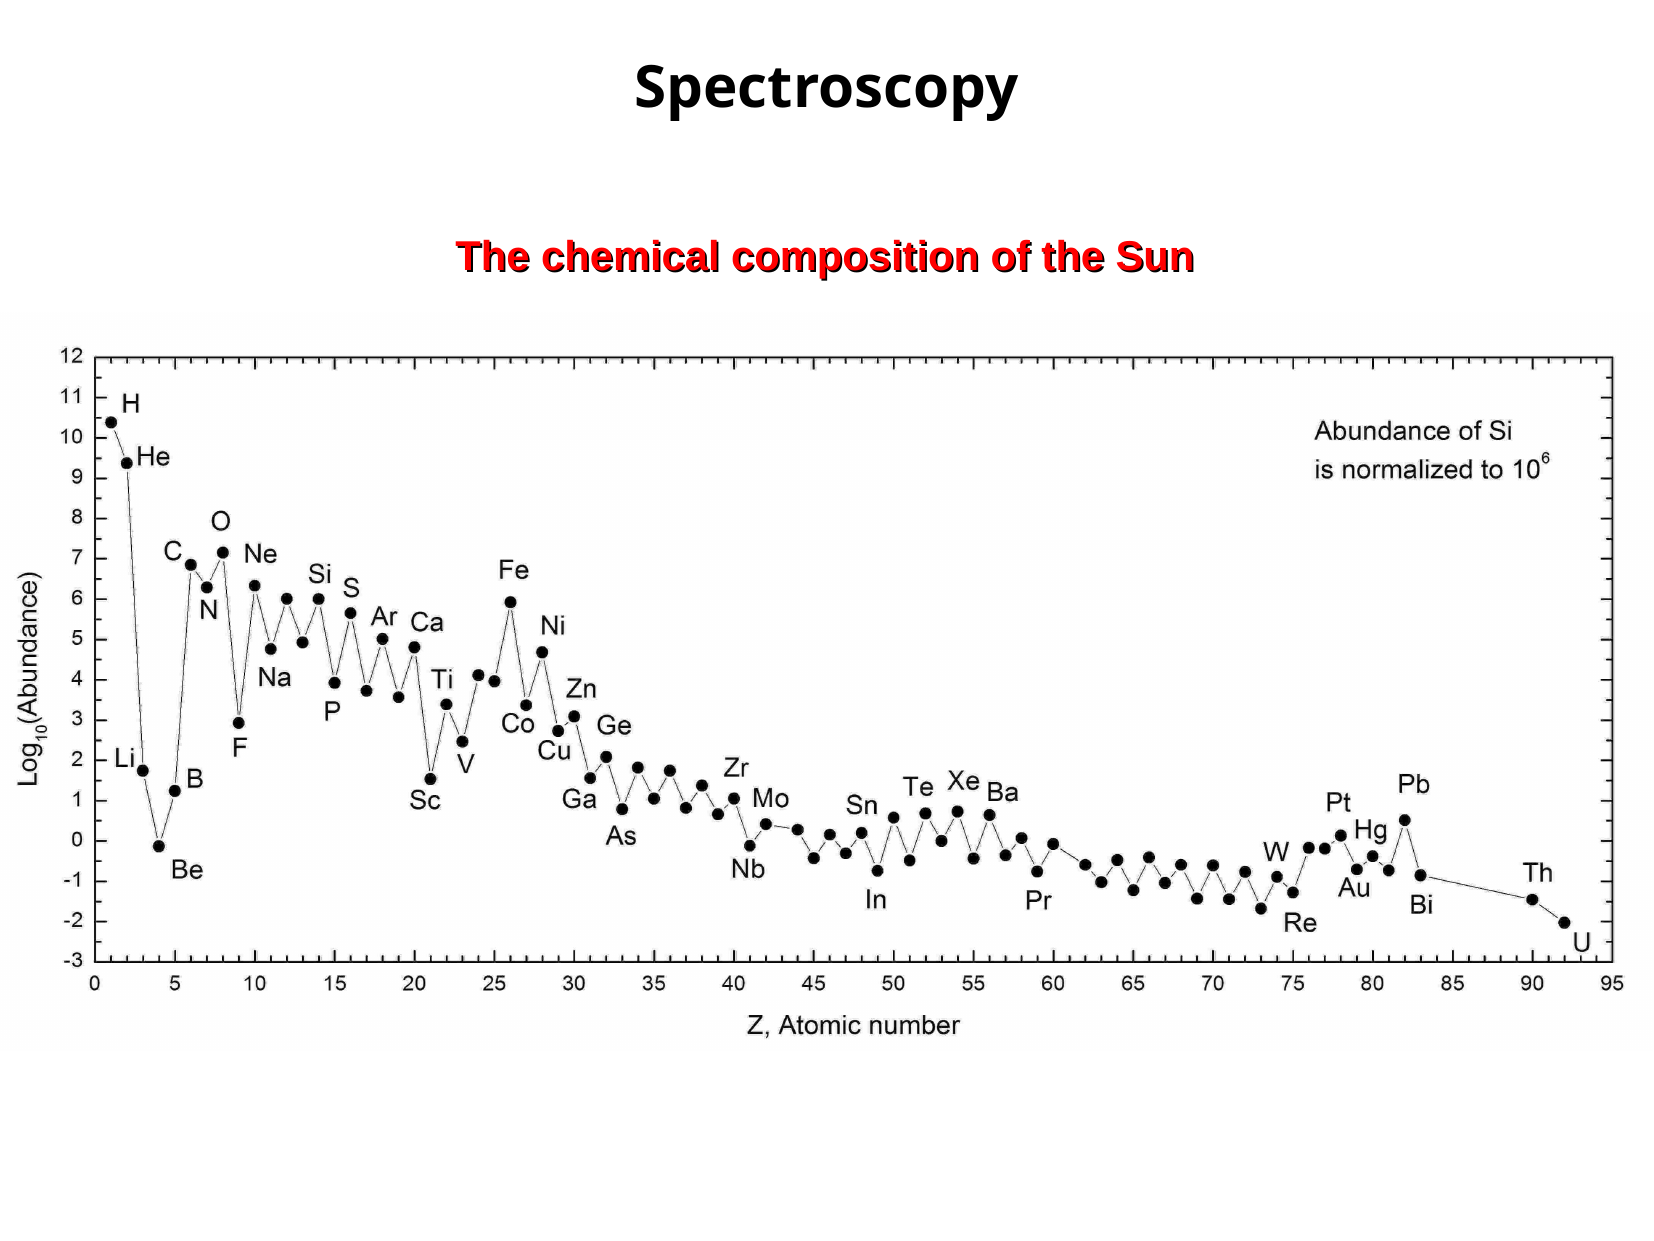

Spectroscopy
The chemical composition of the Sun